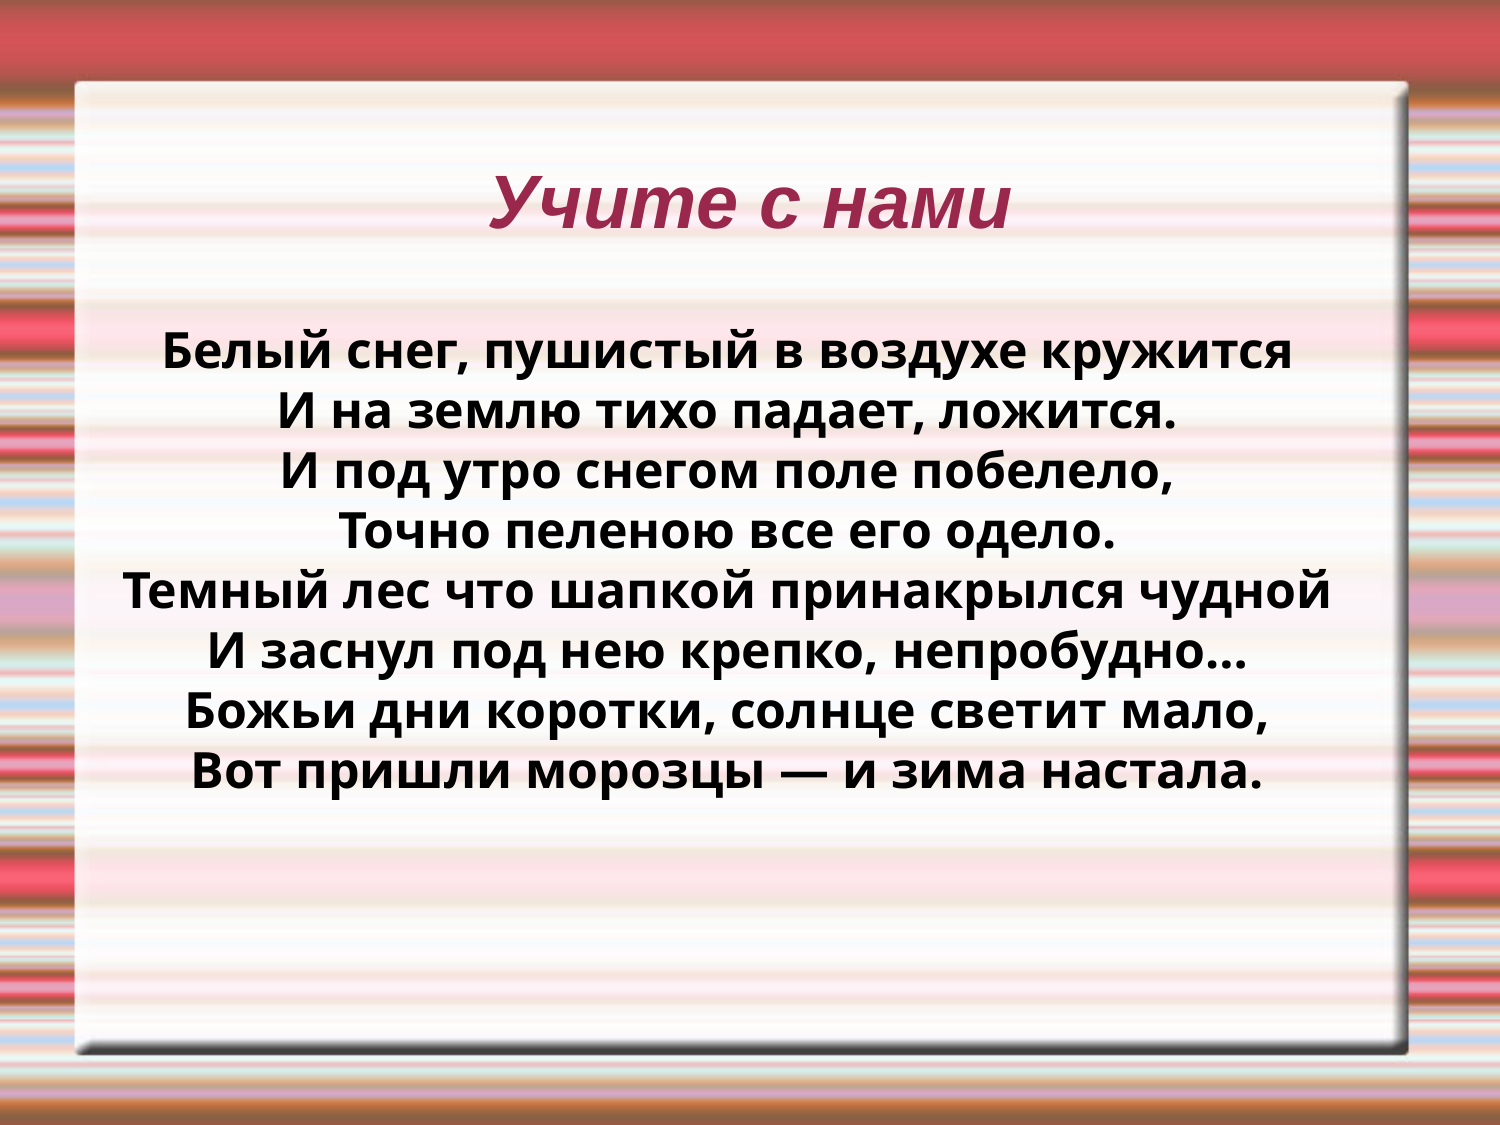

# Учите с нами
Белый снег, пушистый в воздухе кружится
И на землю тихо падает, ложится.
И под утро снегом поле побелело,
Точно пеленою все его одело.
Темный лес что шапкой принакрылся чудной
И заснул под нею крепко, непробудно…
Божьи дни коротки, солнце светит мало,
Вот пришли морозцы — и зима настала.